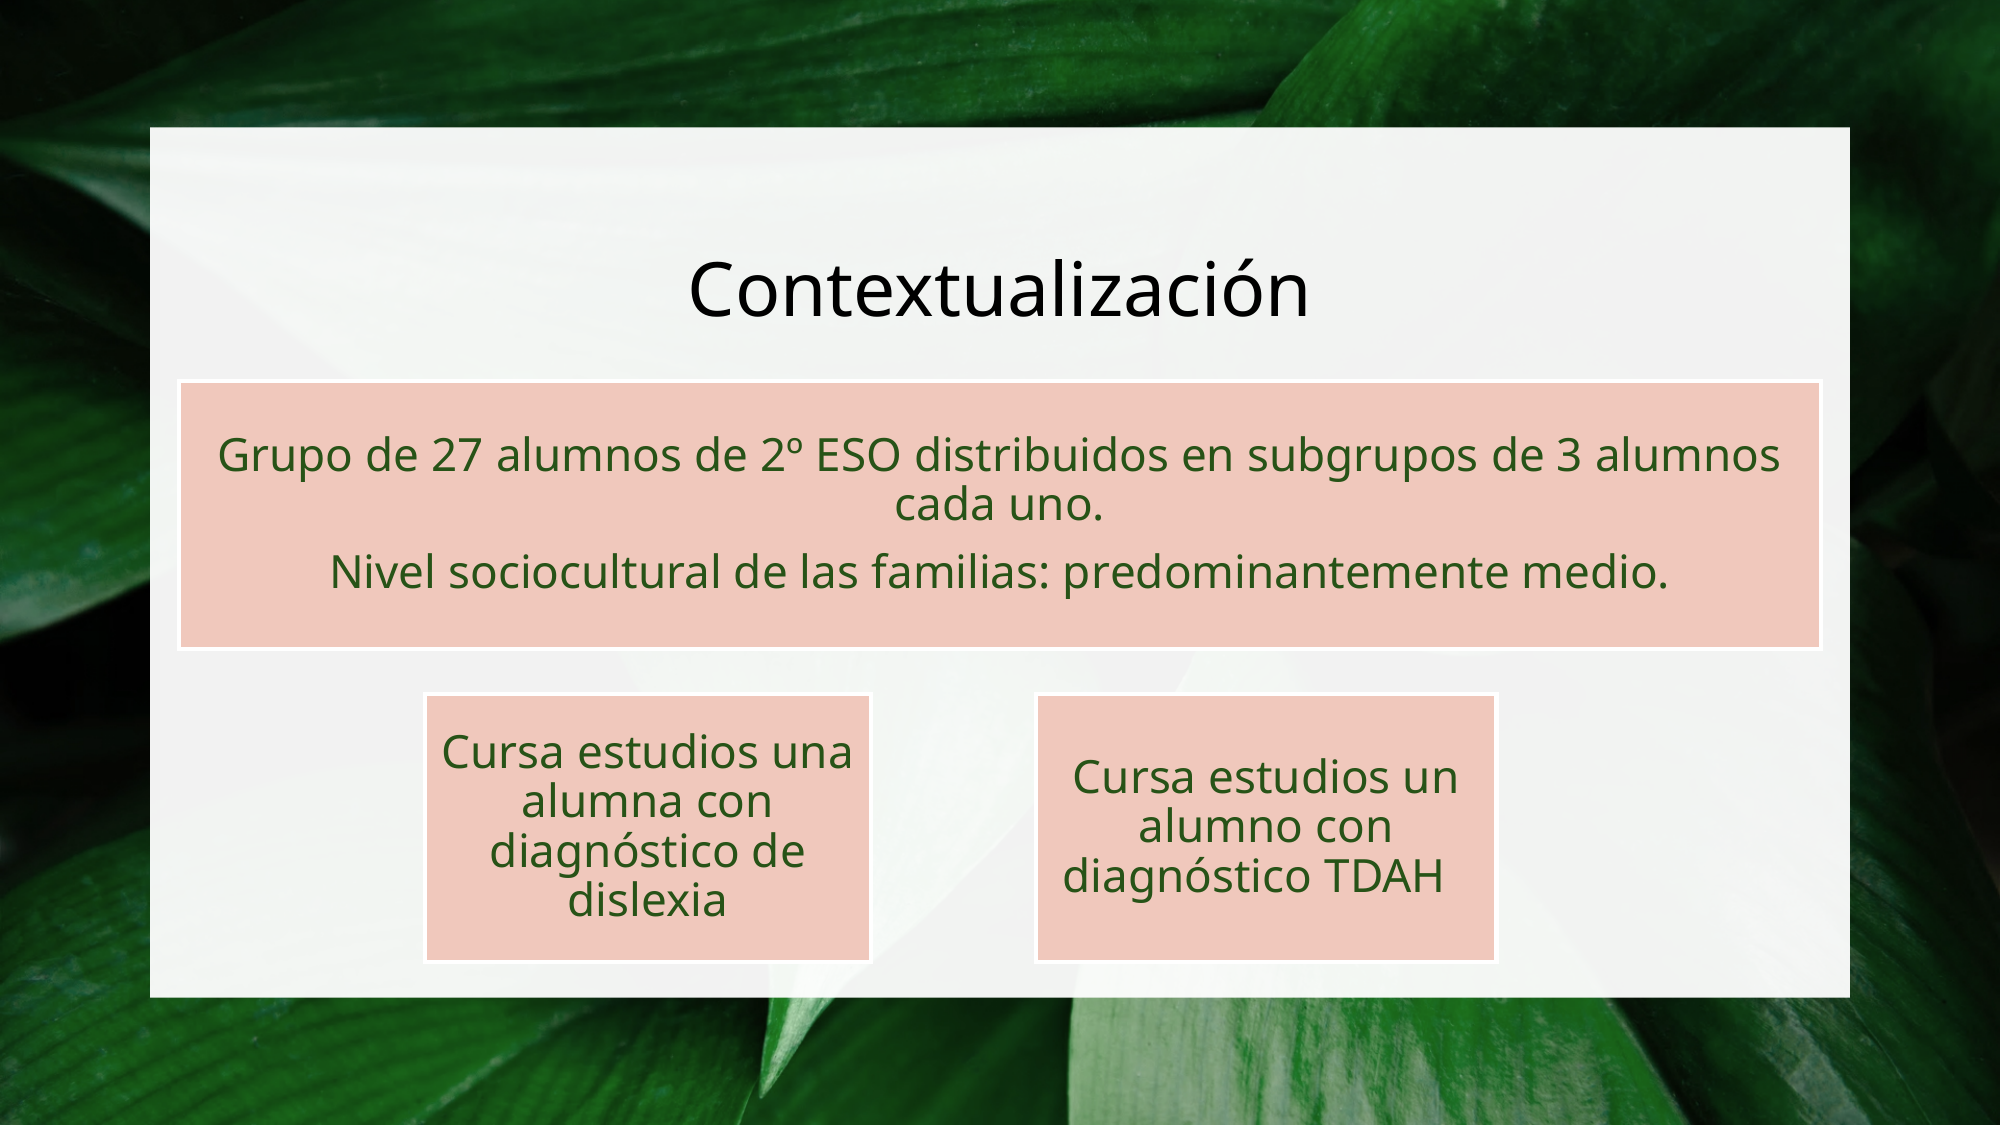

# Contextualización
Grupo de 27 alumnos de 2º ESO distribuidos en subgrupos de 3 alumnos cada uno.
Nivel sociocultural de las familias: predominantemente medio.
Cursa estudios una alumna con diagnóstico de dislexia
Cursa estudios un alumno con diagnóstico TDAH